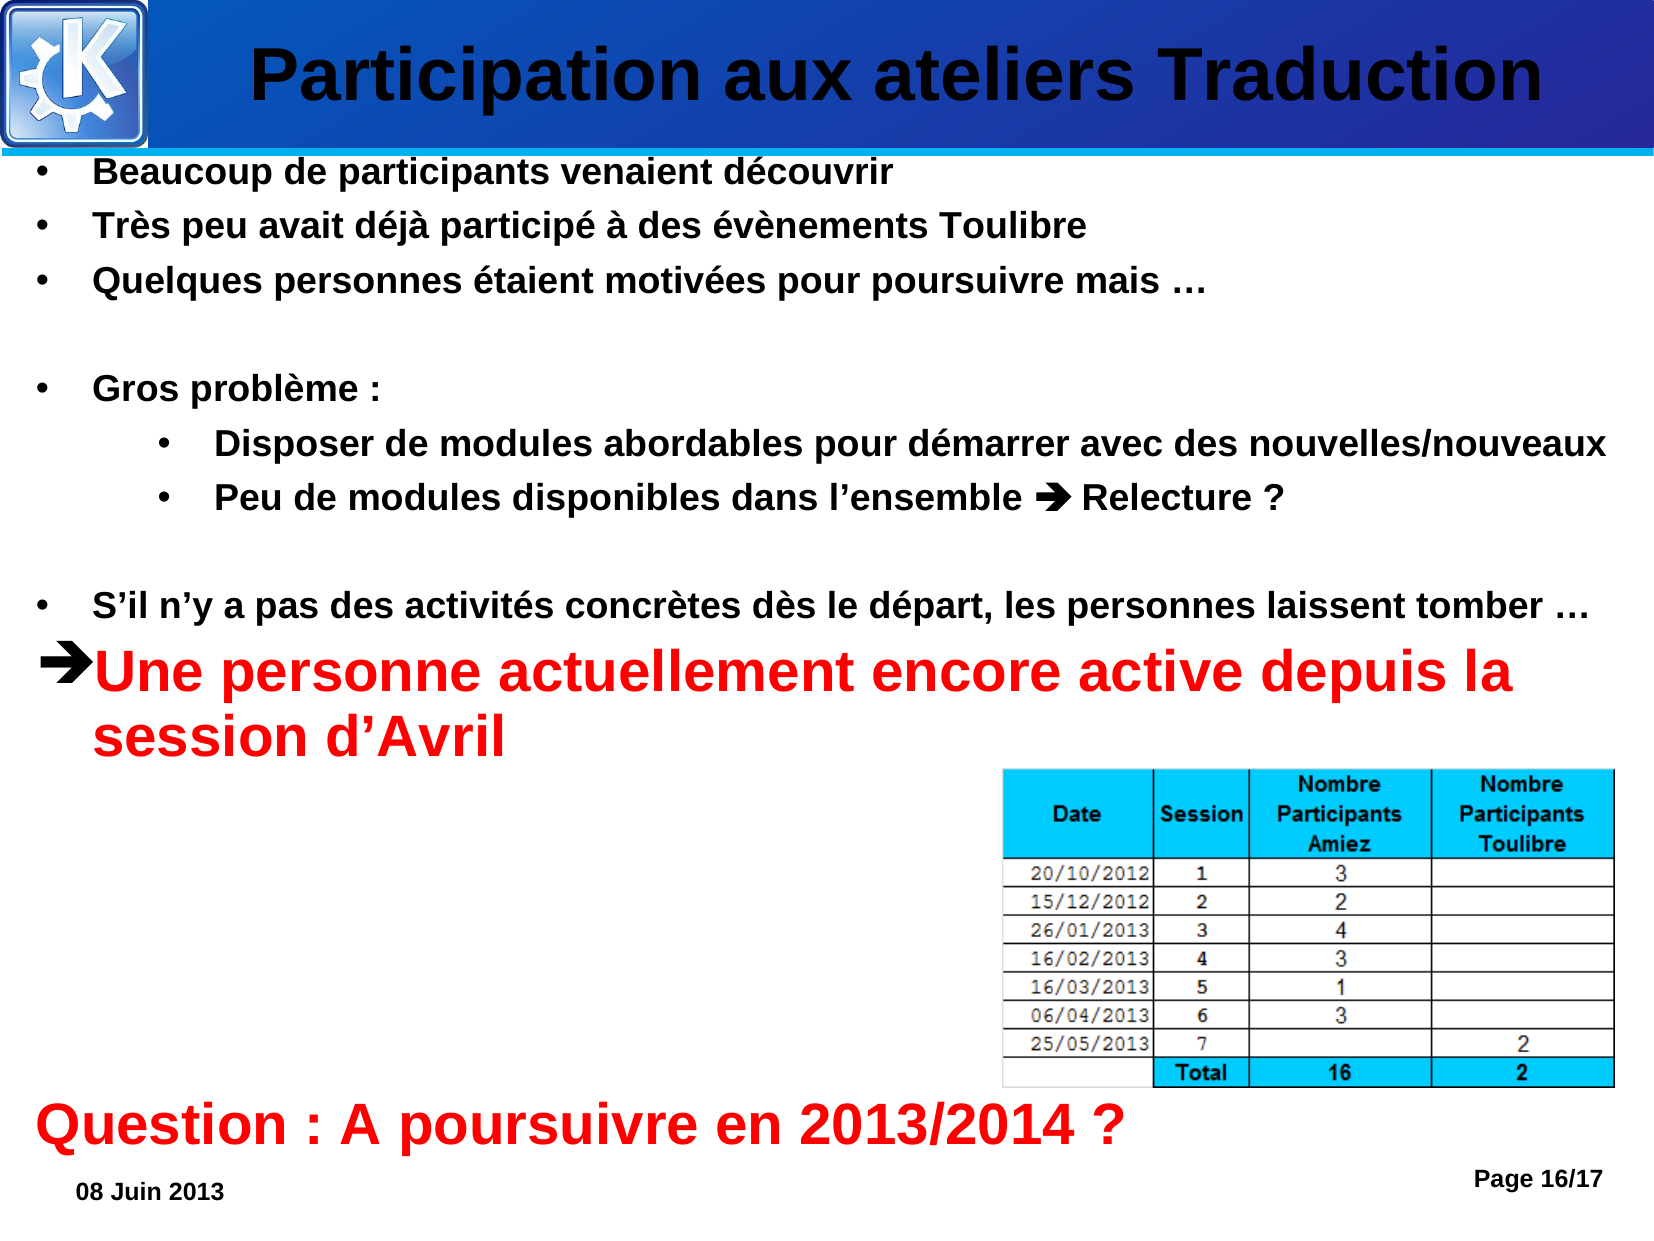

Participation aux ateliers Traduction
Beaucoup de participants venaient découvrir
Très peu avait déjà participé à des évènements Toulibre
Quelques personnes étaient motivées pour poursuivre mais …
Gros problème :
Disposer de modules abordables pour démarrer avec des nouvelles/nouveaux
Peu de modules disponibles dans l’ensemble  Relecture ?
S’il n’y a pas des activités concrètes dès le départ, les personnes laissent tomber …
Une personne actuellement encore active depuis la session d’Avril
Question : A poursuivre en 2013/2014 ?